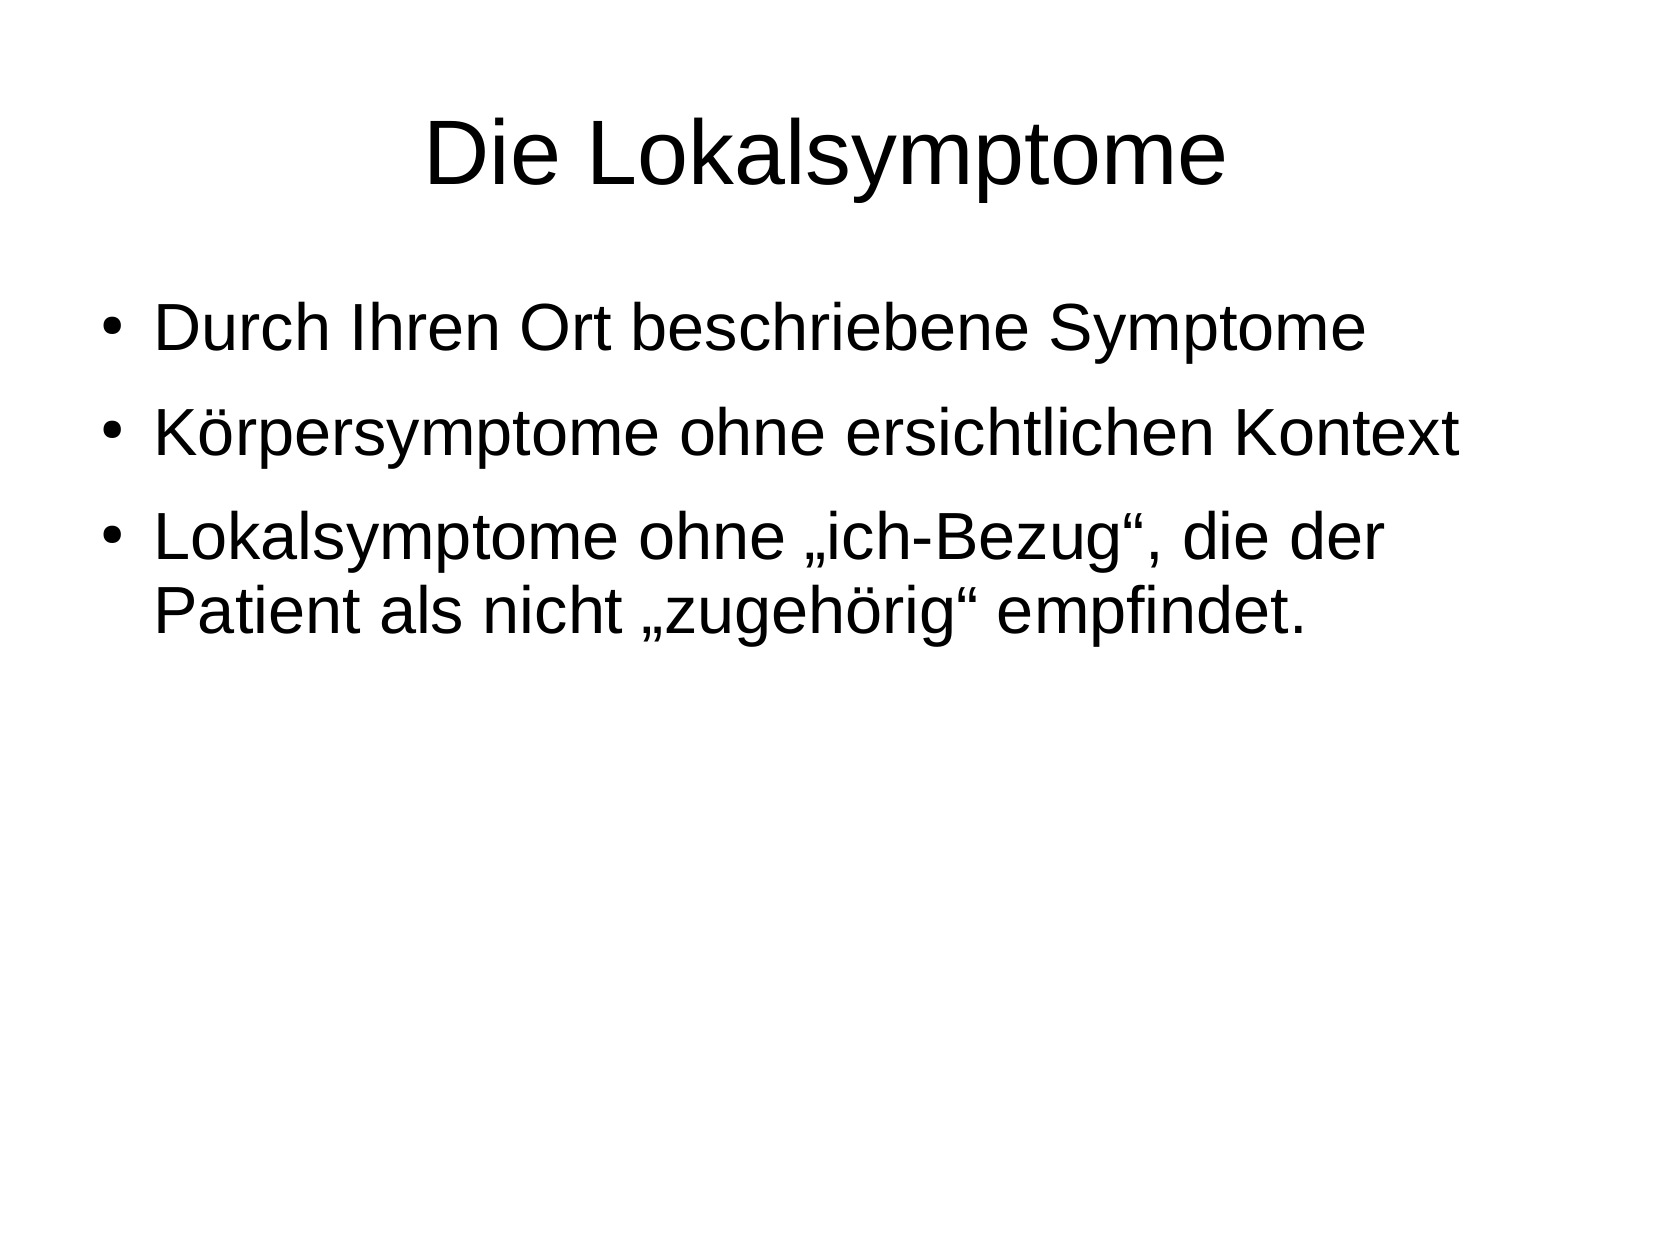

# Die Lokalsymptome
Durch Ihren Ort beschriebene Symptome
Körpersymptome ohne ersichtlichen Kontext
Lokalsymptome ohne „ich-Bezug“, die der Patient als nicht „zugehörig“ empfindet.